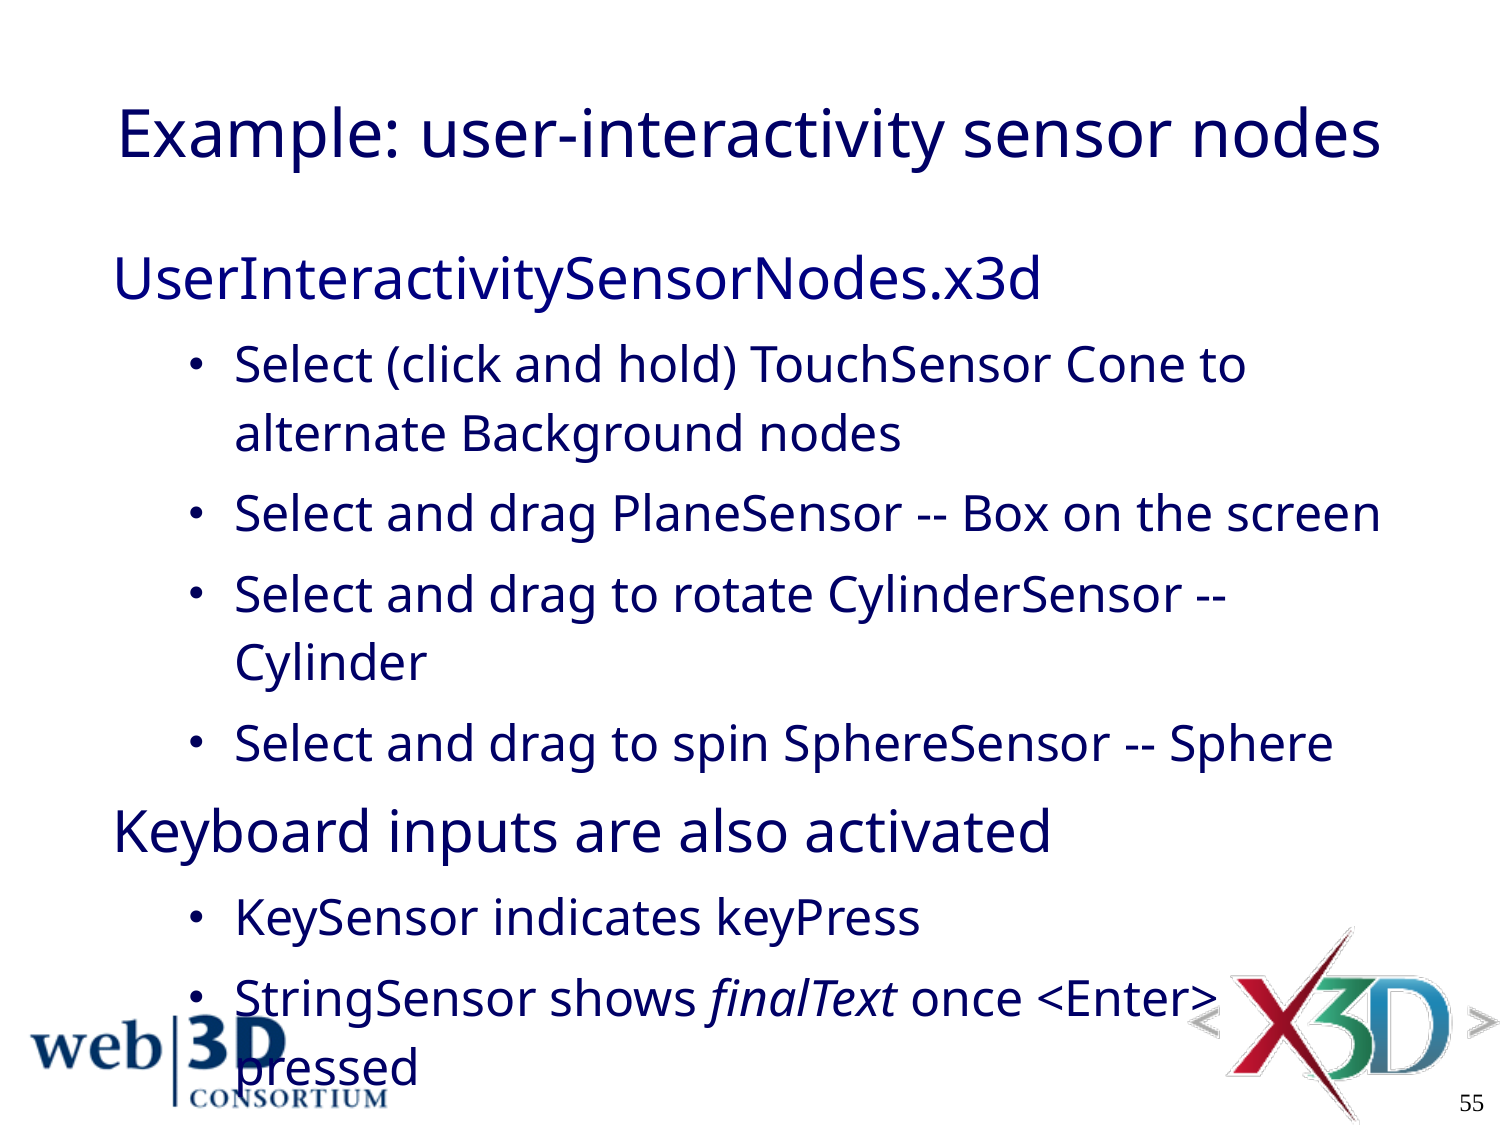

# Example: user-interactivity sensor nodes
UserInteractivitySensorNodes.x3d
Select (click and hold) TouchSensor Cone to alternate Background nodes
Select and drag PlaneSensor -- Box on the screen
Select and drag to rotate CylinderSensor -- Cylinder
Select and drag to spin SphereSensor -- Sphere
Keyboard inputs are also activated
KeySensor indicates keyPress
StringSensor shows finalText once <Enter> pressed
Console shows enteredText (includes deletes if any)